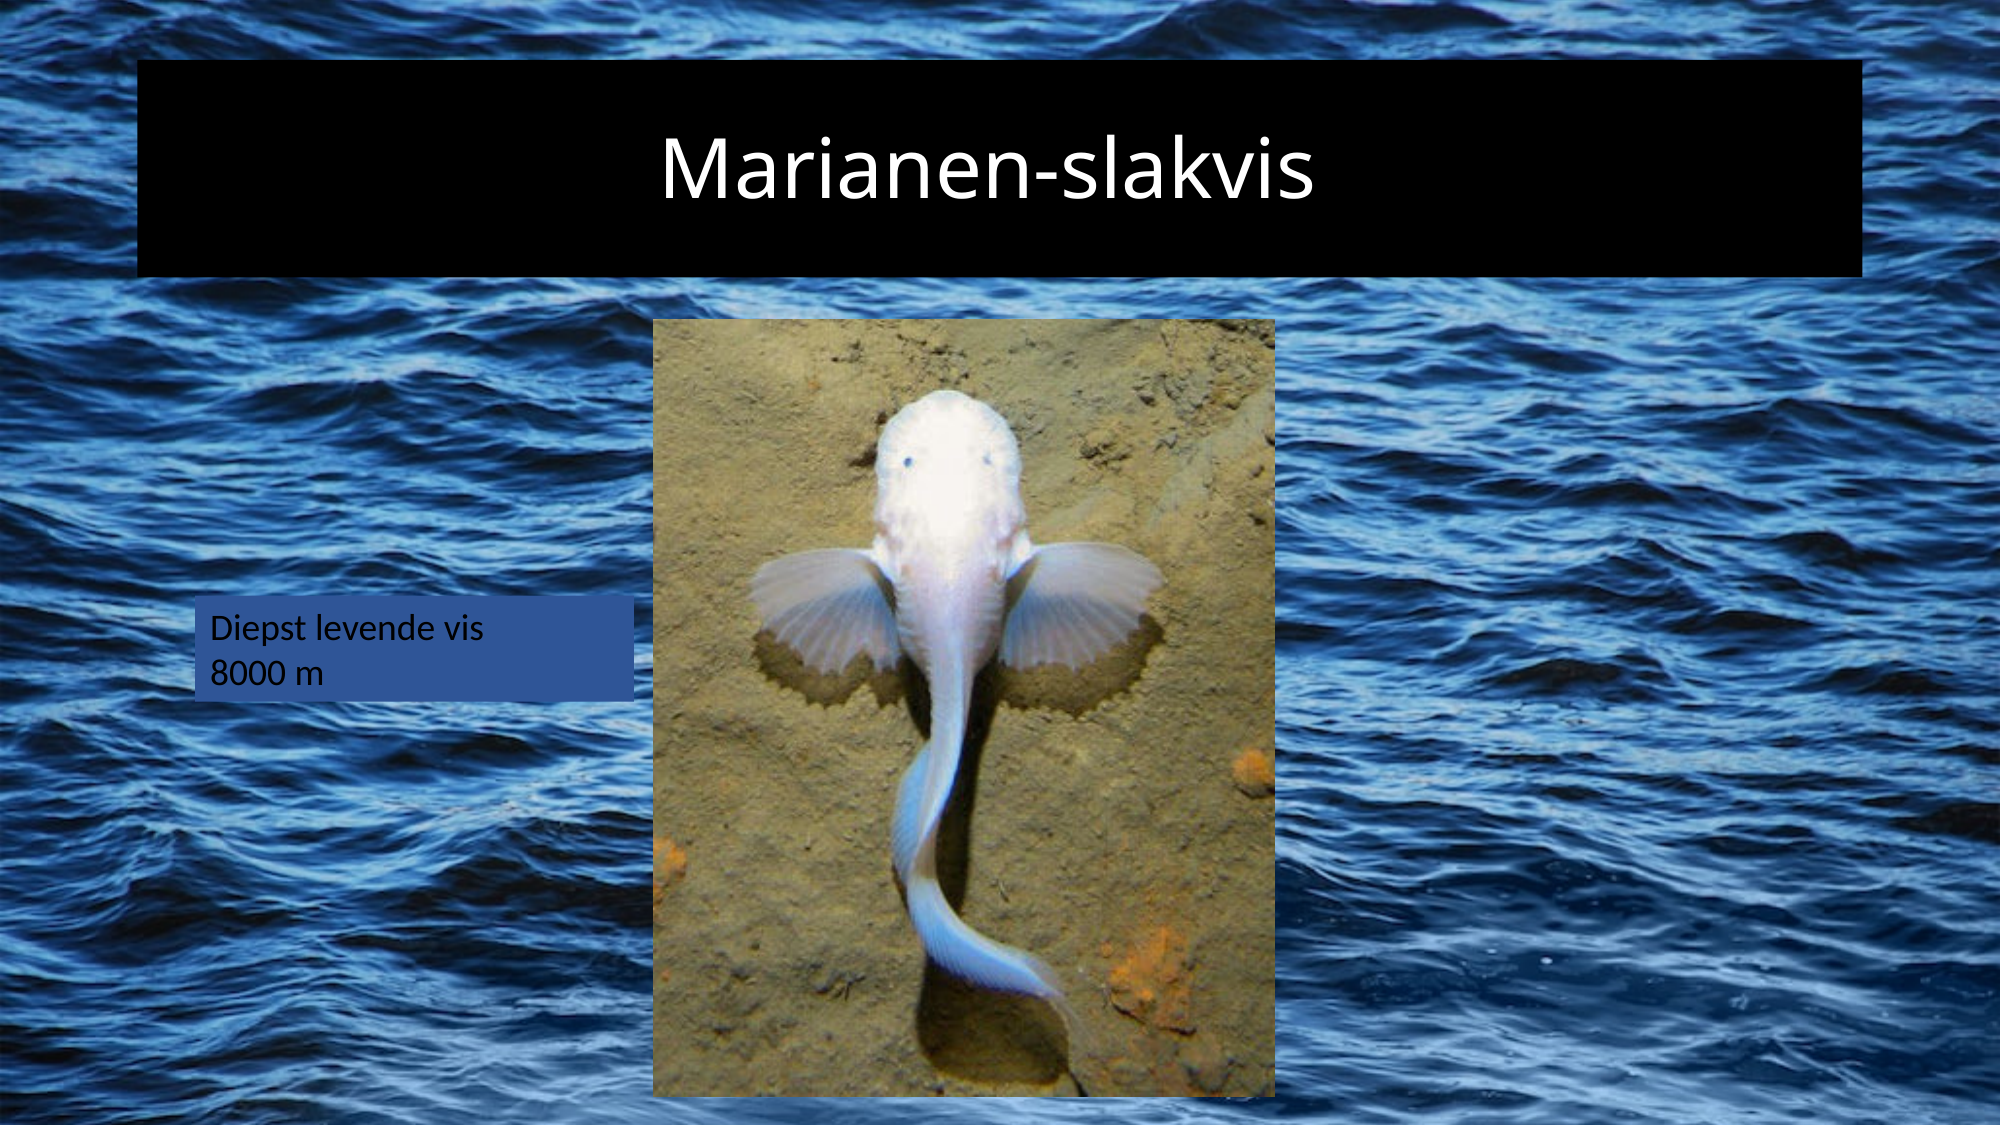

# Marianen-slakvis
Diepst levende vis
8000 m